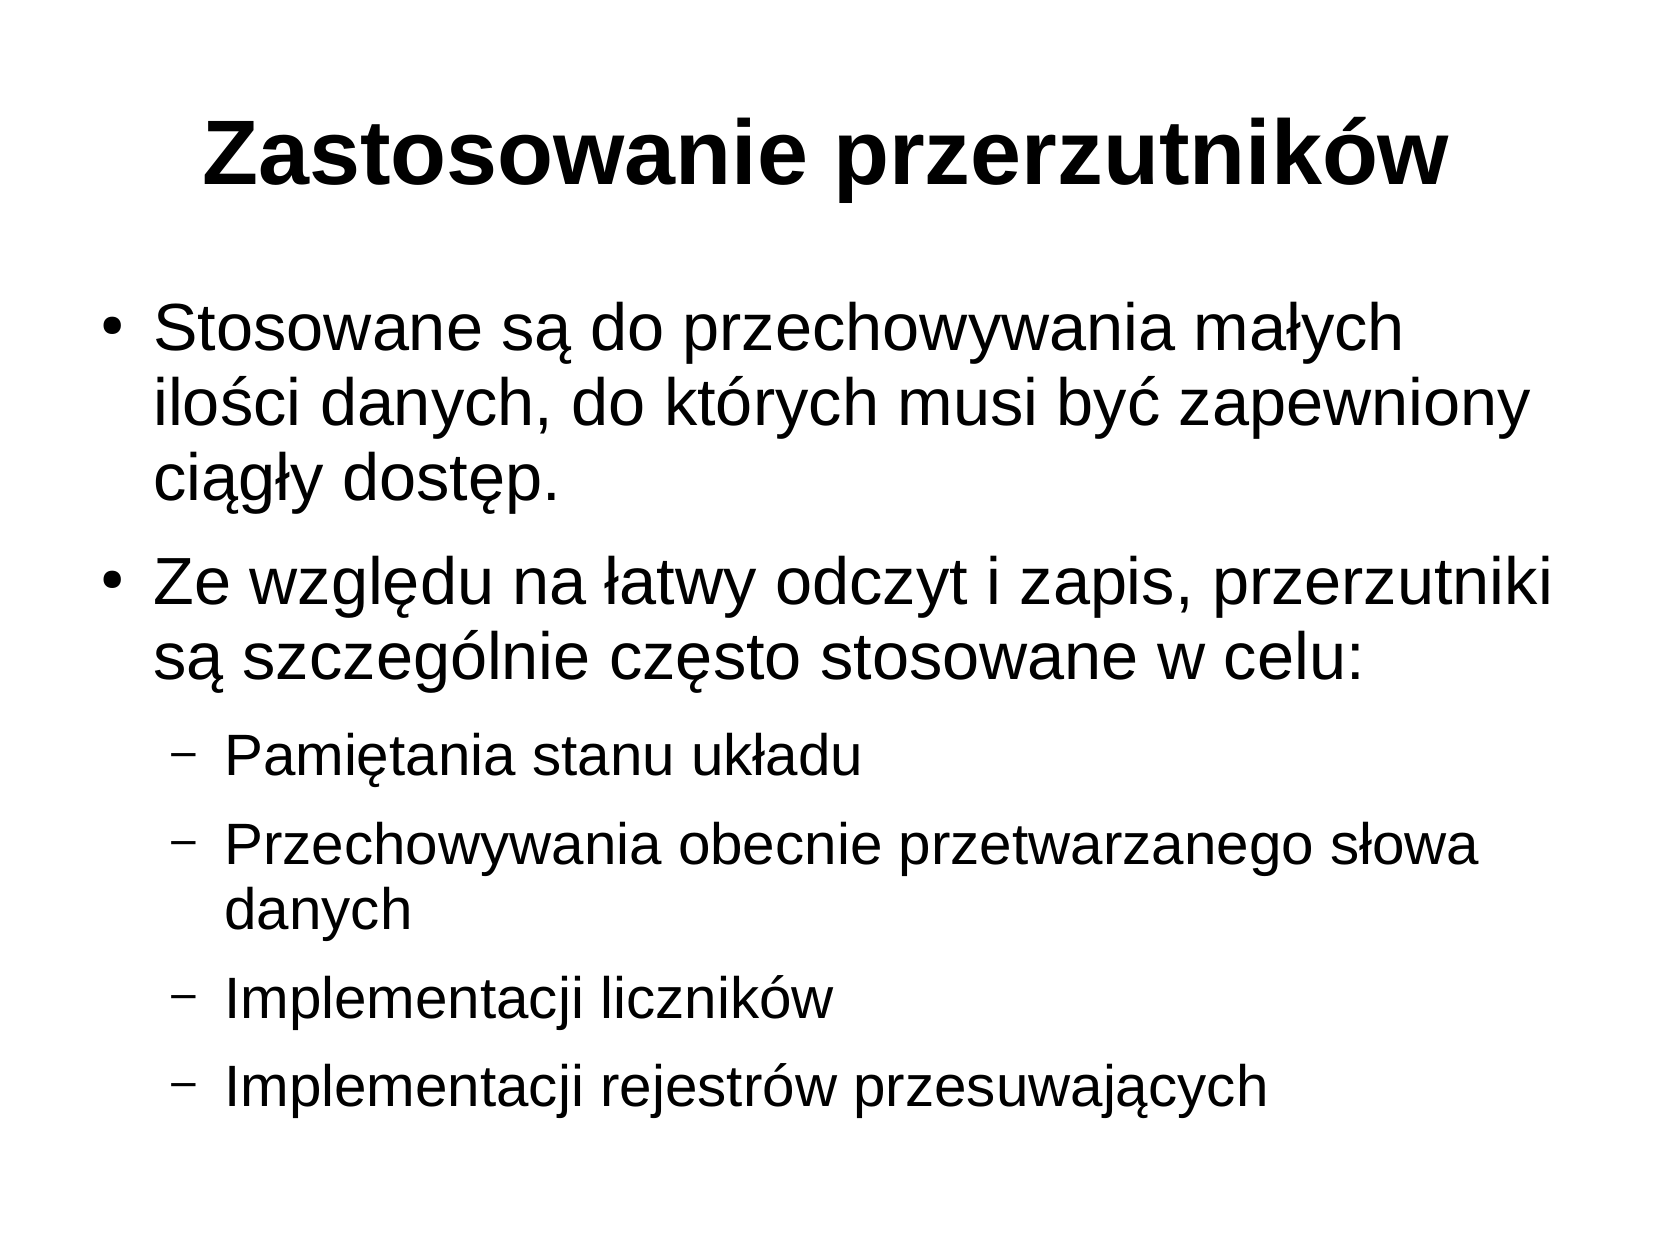

# Zastosowanie przerzutników
Stosowane są do przechowywania małych ilości danych, do których musi być zapewniony ciągły dostęp.
Ze względu na łatwy odczyt i zapis, przerzutniki są szczególnie często stosowane w celu:
Pamiętania stanu układu
Przechowywania obecnie przetwarzanego słowa danych
Implementacji liczników
Implementacji rejestrów przesuwających